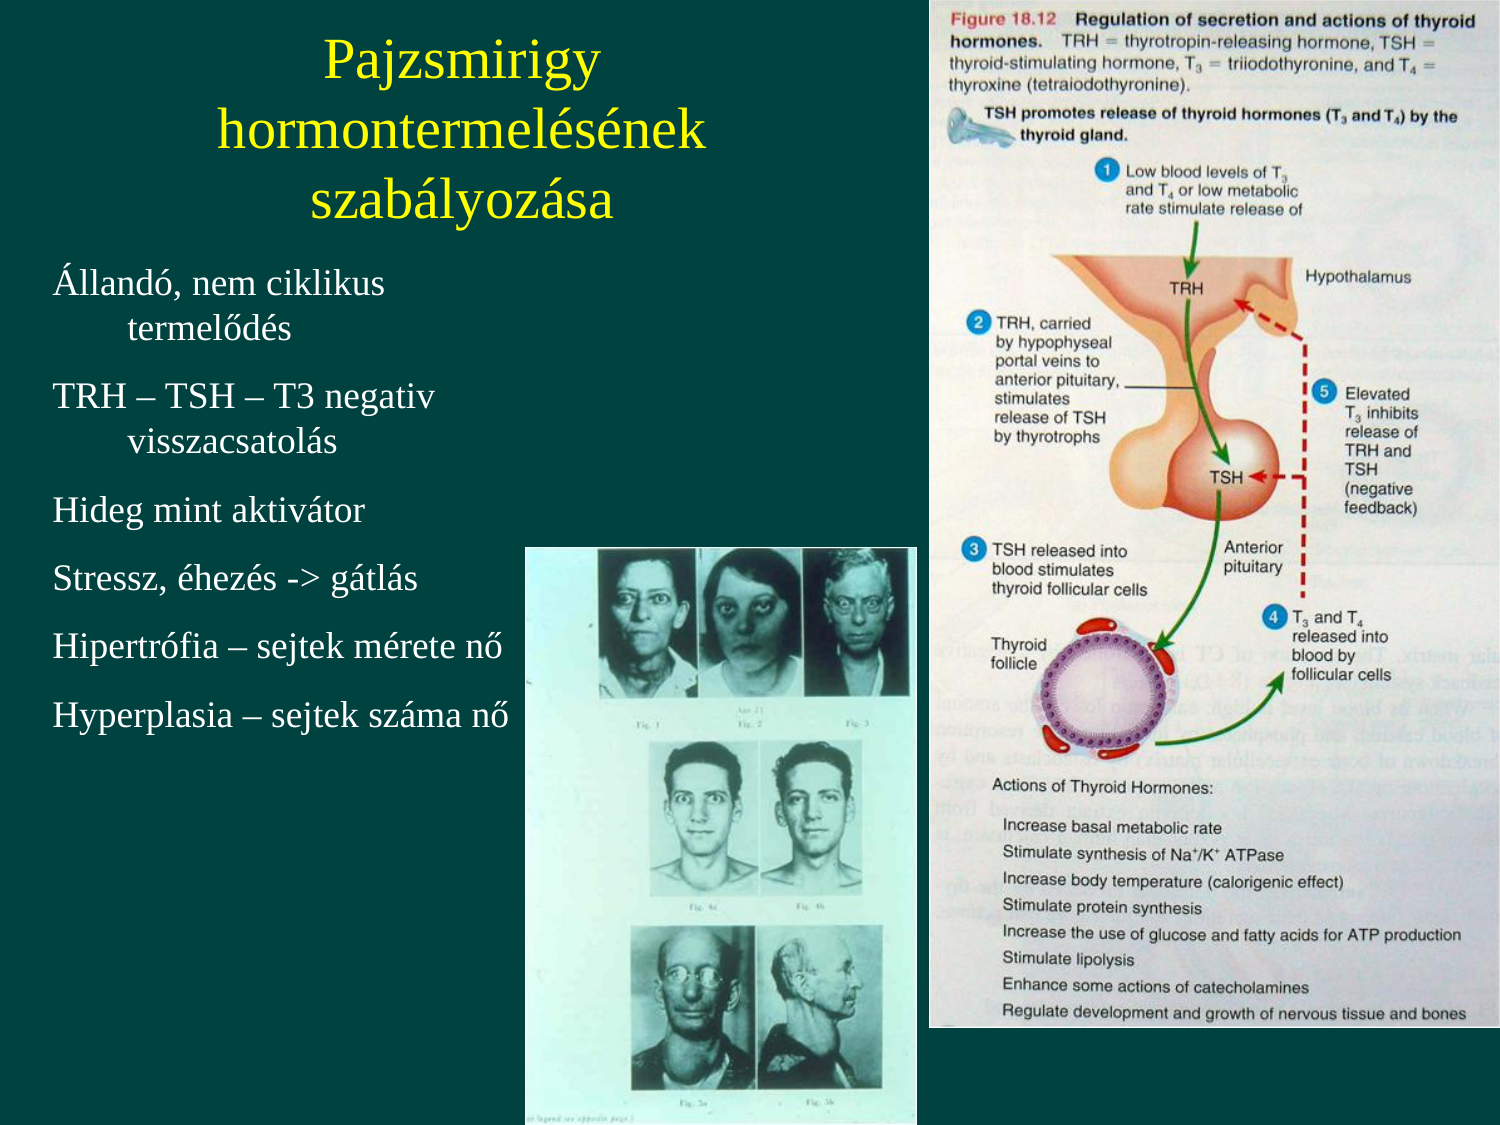

# Pajzsmirigy hormontermelésének szabályozása
Állandó, nem ciklikus termelődés
TRH – TSH – T3 negativ visszacsatolás
Hideg mint aktivátor
Stressz, éhezés -> gátlás
Hipertrófia – sejtek mérete nő
Hyperplasia – sejtek száma nő